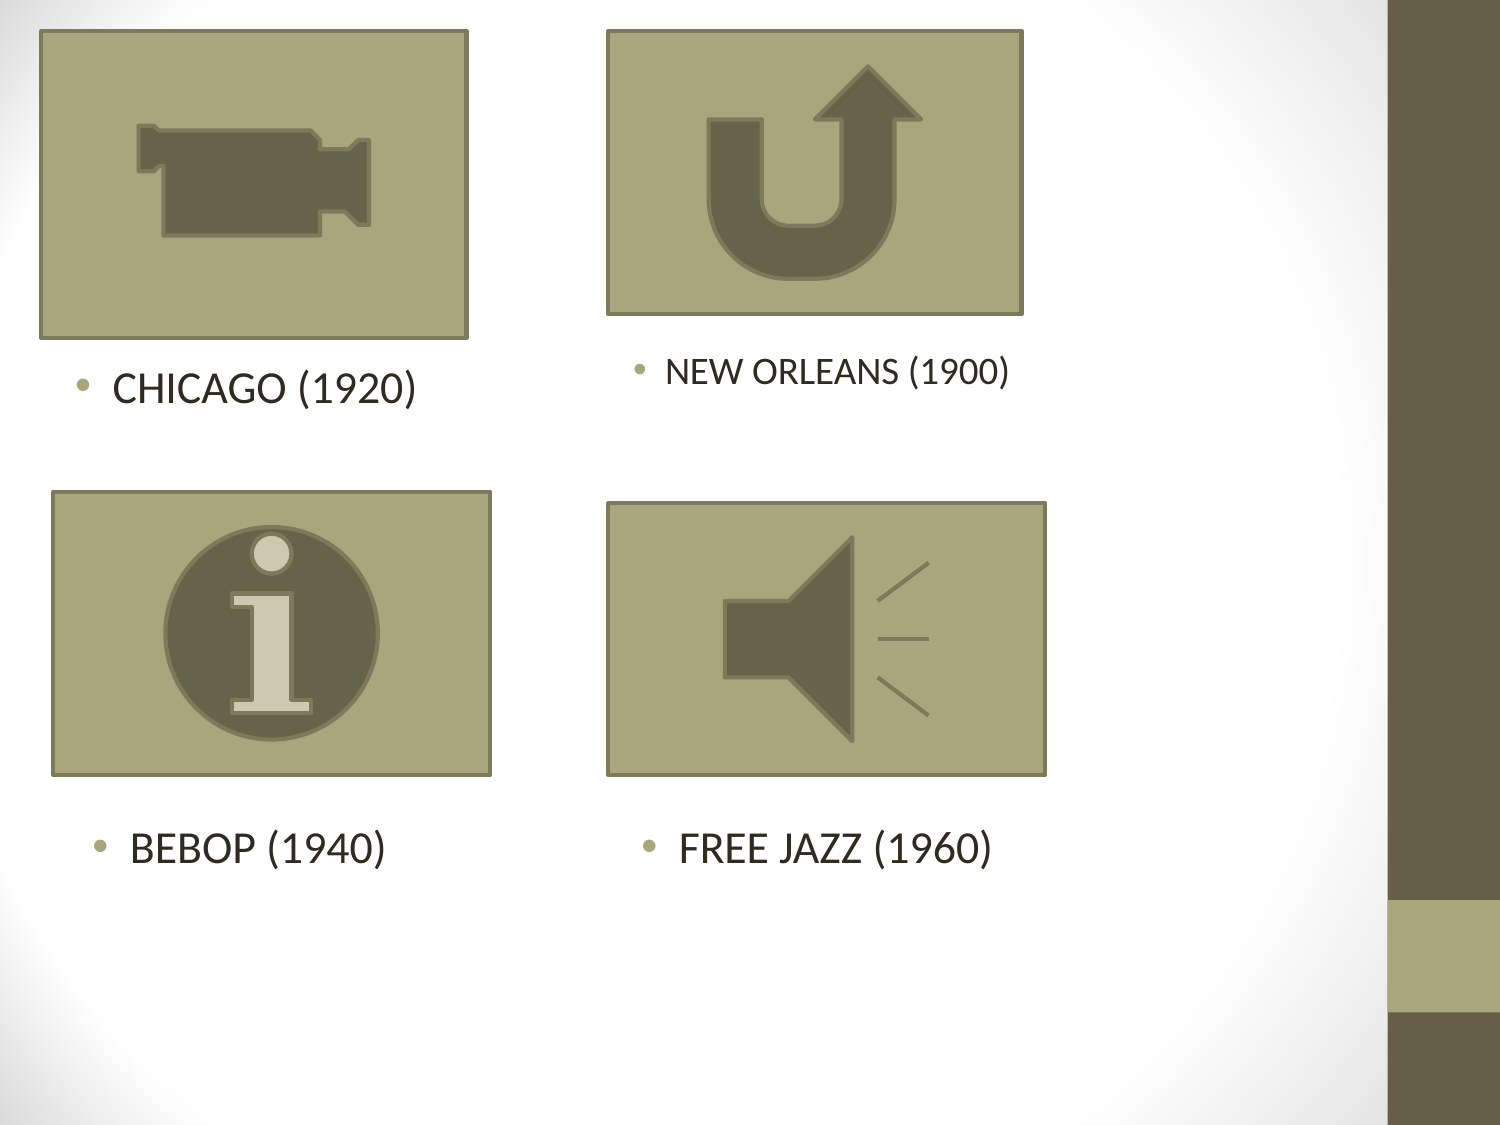

NEW ORLEANS (1900)
# CHICAGO (1920)
BEBOP (1940)
FREE JAZZ (1960)